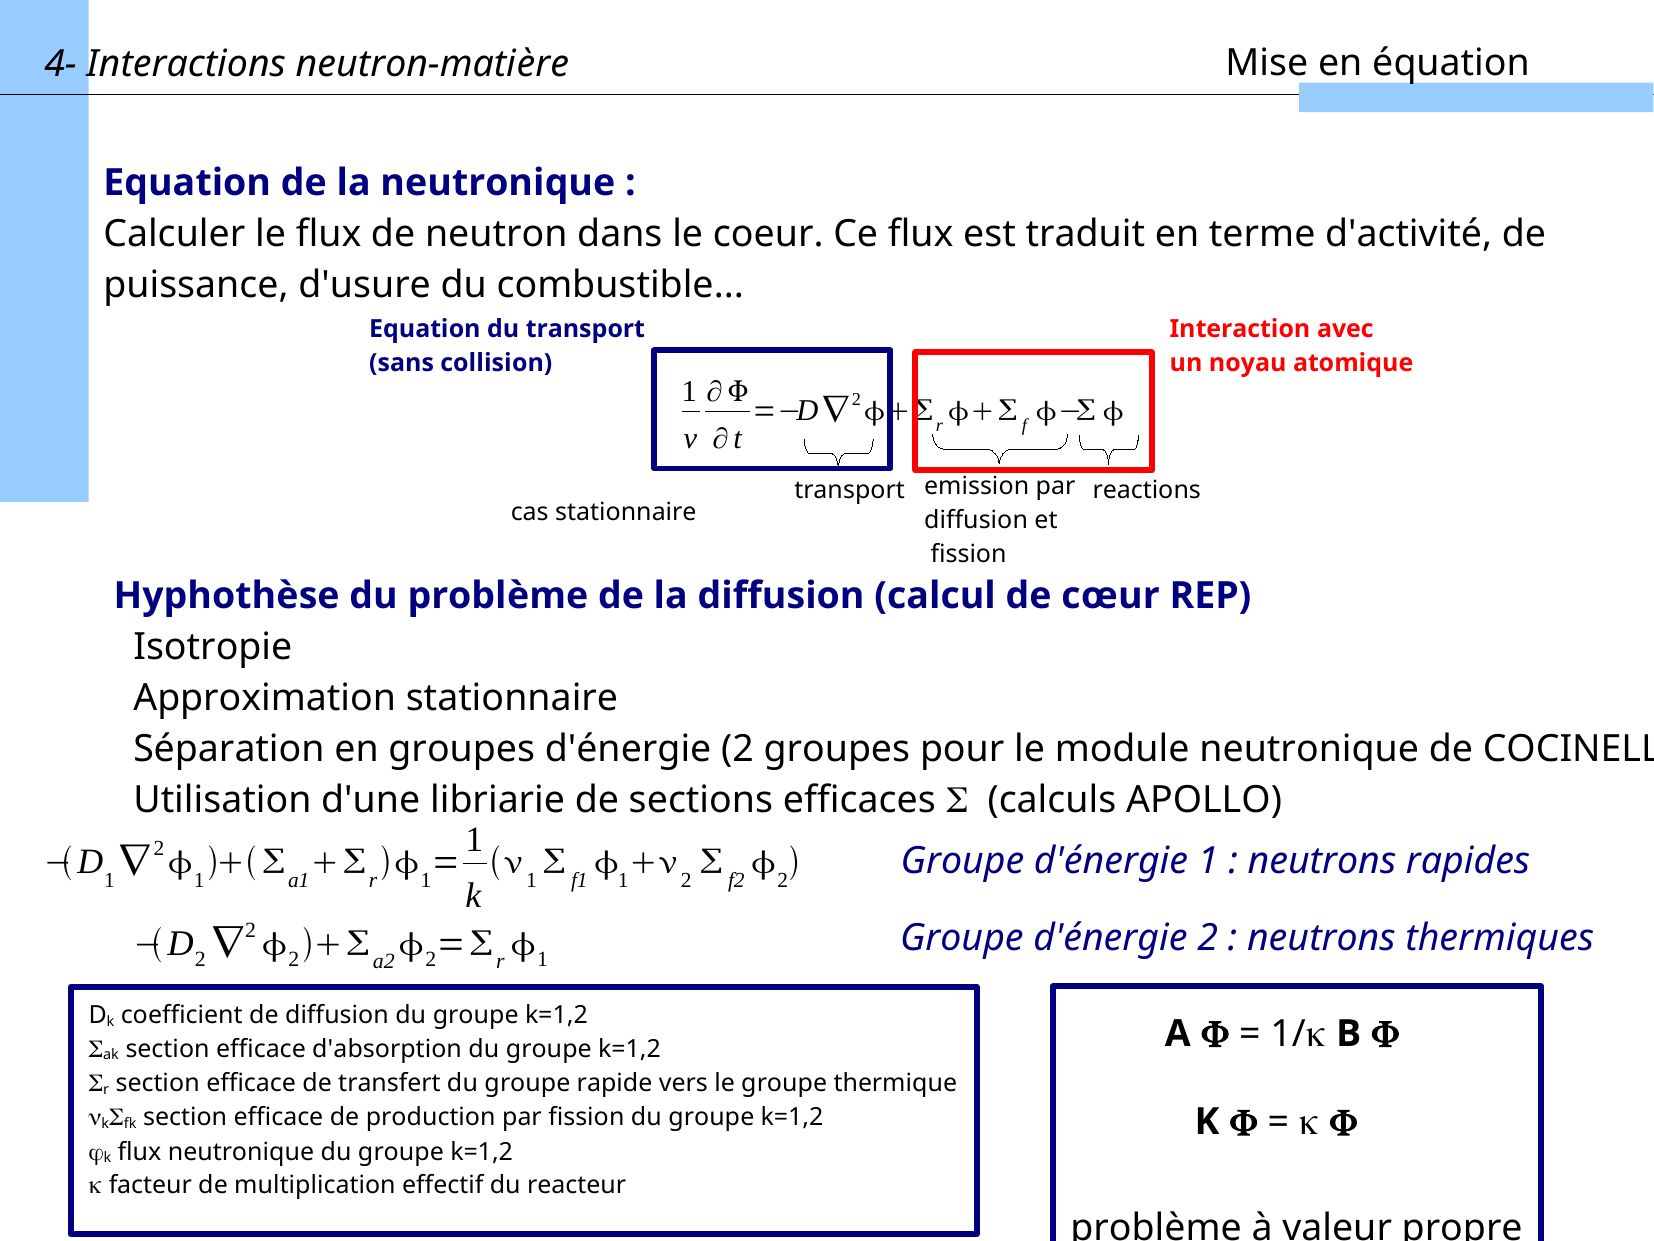

Mise en équation
4- Interactions neutron-matière
Equation de la neutronique :
Calculer le flux de neutron dans le coeur. Ce flux est traduit en terme d'activité, de puissance, d'usure du combustible...
Equation du transport
(sans collision)
Interaction avec
un noyau atomique
emission par
diffusion et
 fission
transport
reactions
cas stationnaire
Hyphothèse du problème de la diffusion (calcul de cœur REP)
 Isotropie
 Approximation stationnaire
 Séparation en groupes d'énergie (2 groupes pour le module neutronique de COCINELLE)
 Utilisation d'une libriarie de sections efficaces  (calculs APOLLO)
Groupe d'énergie 1 : neutrons rapides
Groupe d'énergie 2 : neutrons thermiques
problème à valeur propre
Dk coefficient de diffusion du groupe k=1,2
ak section efficace d'absorption du groupe k=1,2
r section efficace de transfert du groupe rapide vers le groupe thermique
kfk section efficace de production par fission du groupe k=1,2
k flux neutronique du groupe k=1,2
 facteur de multiplication effectif du reacteur
A  = 1/ B 
K  =  